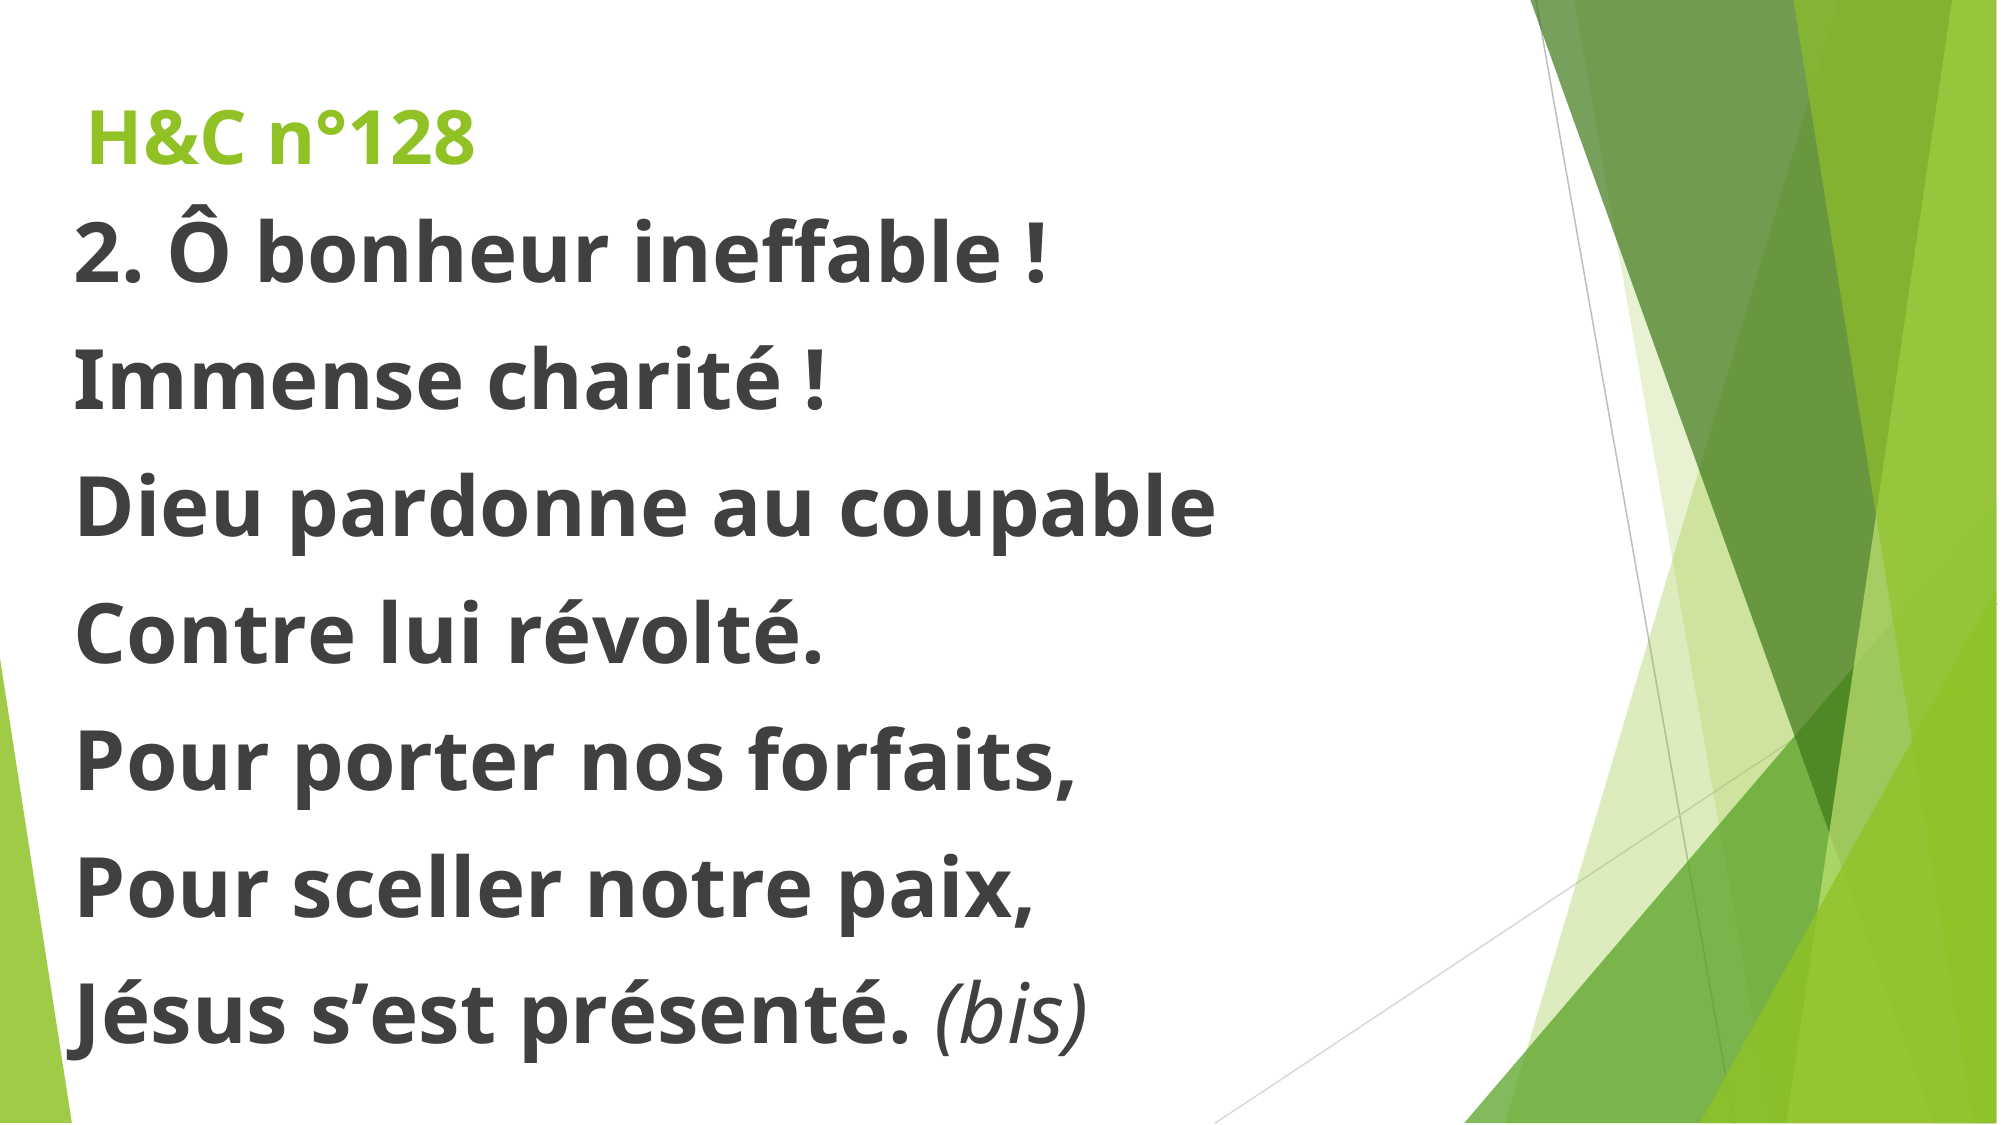

H&C n°128
2. Ô bonheur ineffable !
Immense charité !
Dieu pardonne au coupable
Contre lui révolté.
Pour porter nos forfaits,
Pour sceller notre paix,
Jésus s’est présenté. (bis)